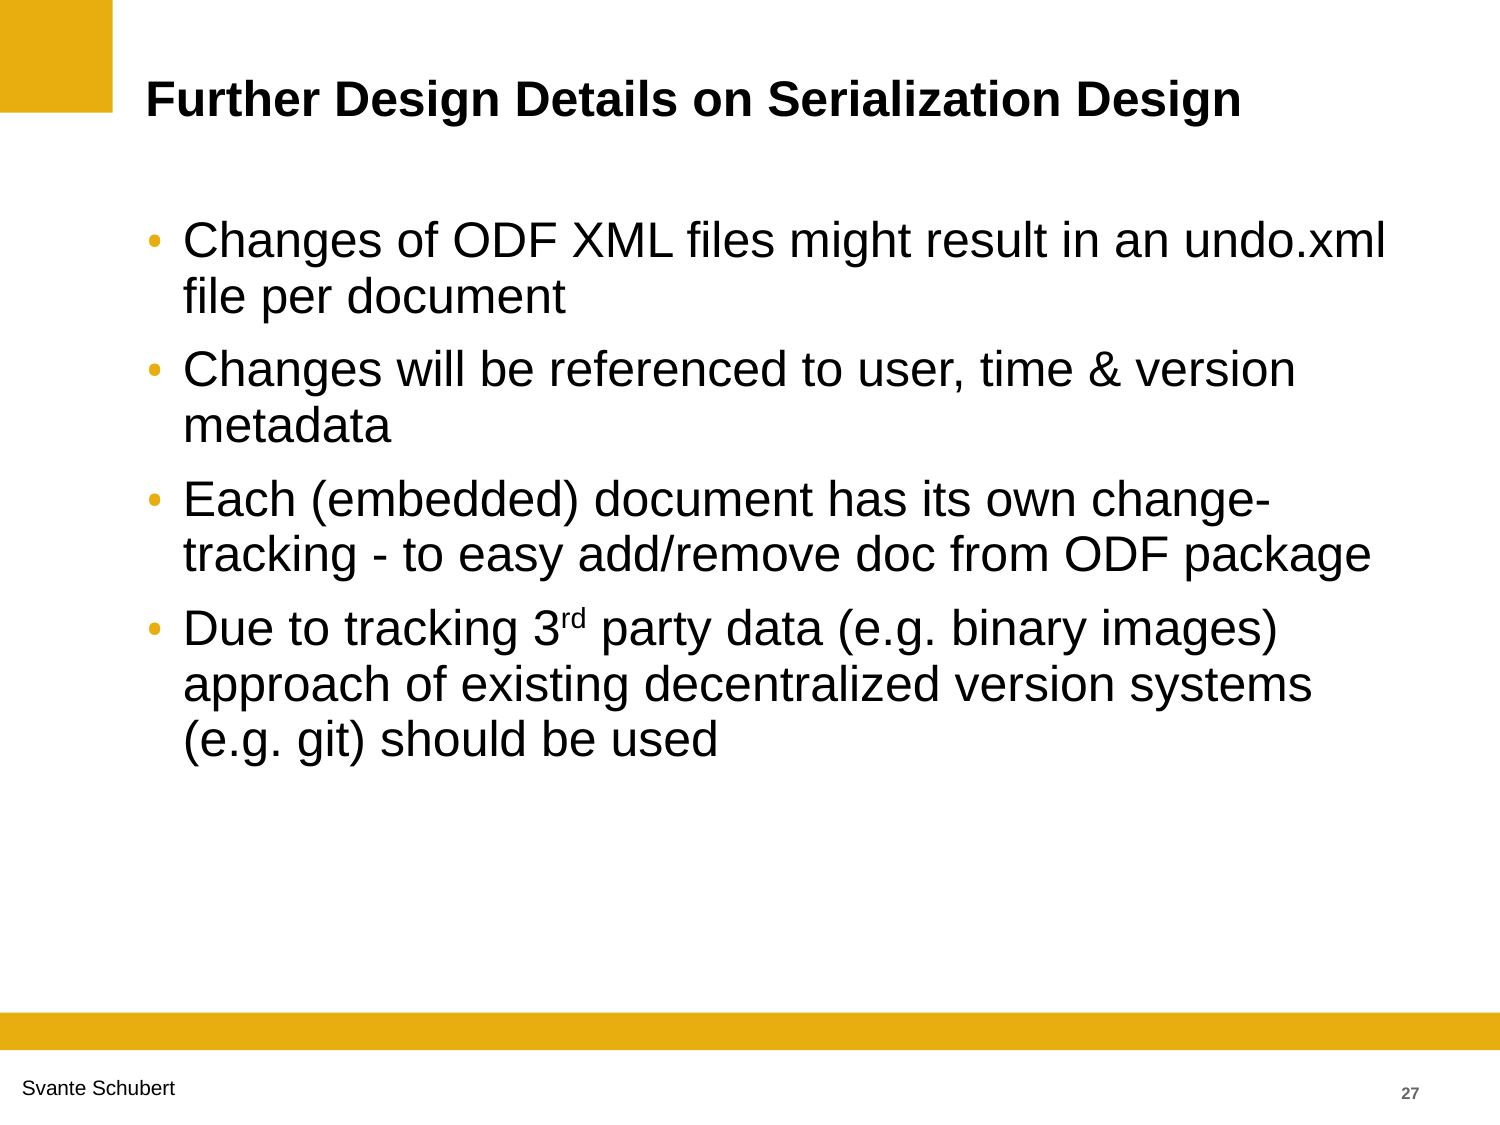

# Further Design Details on Serialization Design
Changes of ODF XML files might result in an undo.xml file per document
Changes will be referenced to user, time & version metadata
Each (embedded) document has its own change-tracking - to easy add/remove doc from ODF package
Due to tracking 3rd party data (e.g. binary images) approach of existing decentralized version systems (e.g. git) should be used
Svante Schubert